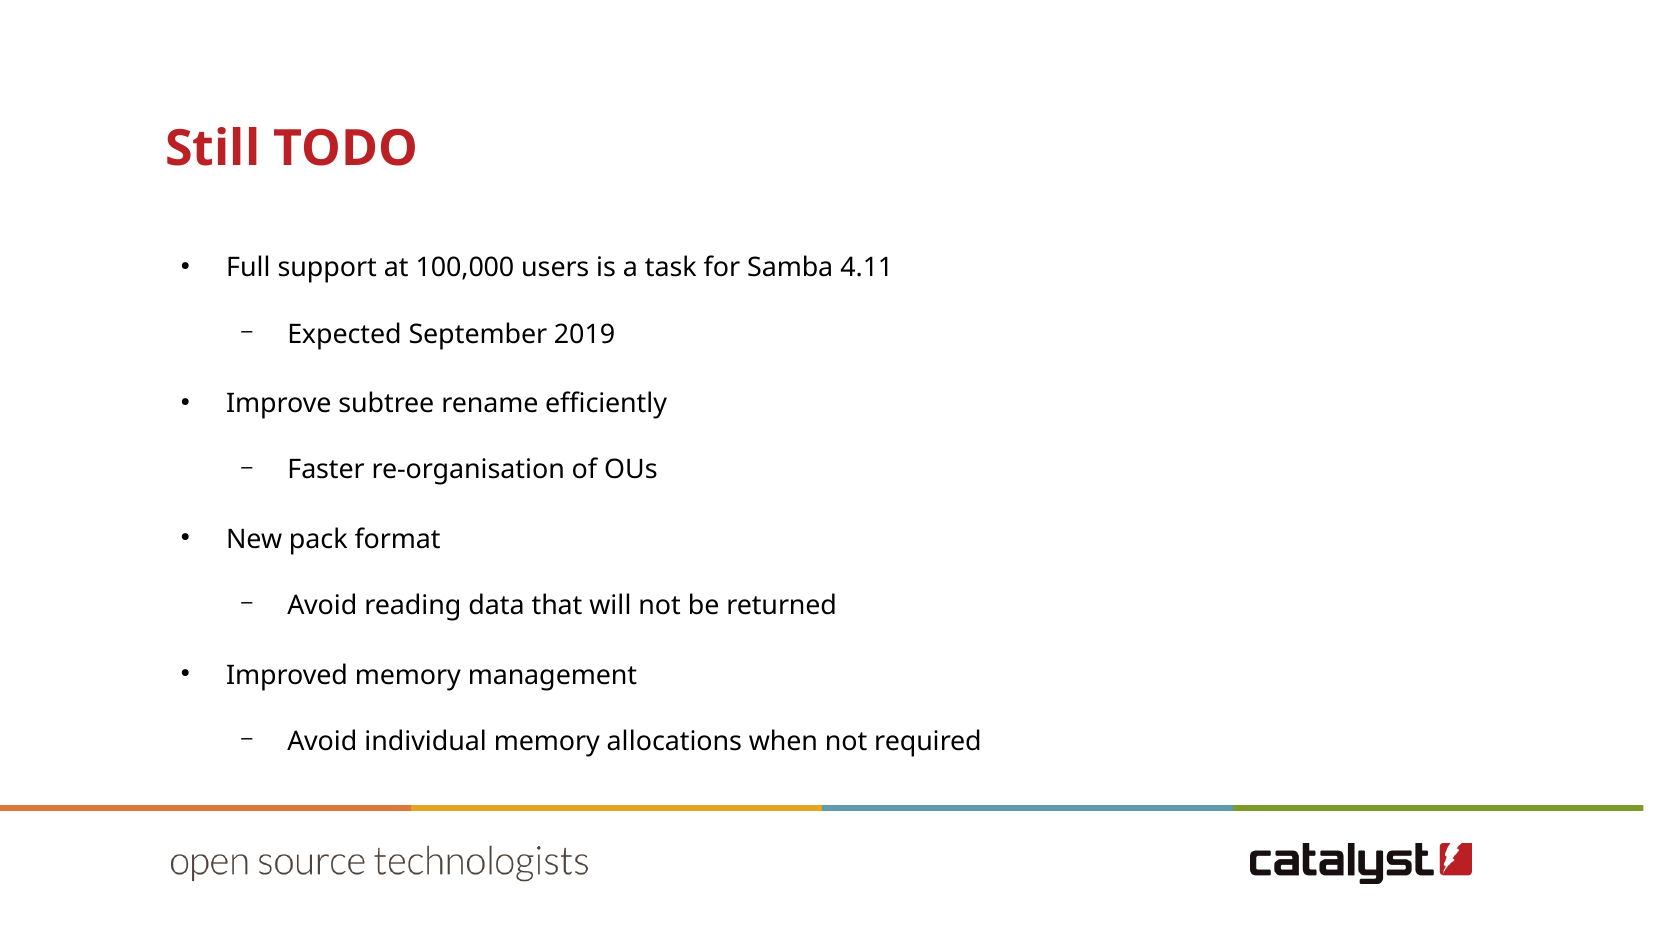

# Still TODO
Full support at 100,000 users is a task for Samba 4.11
Expected September 2019
Improve subtree rename efficiently
Faster re-organisation of OUs
New pack format
Avoid reading data that will not be returned
Improved memory management
Avoid individual memory allocations when not required